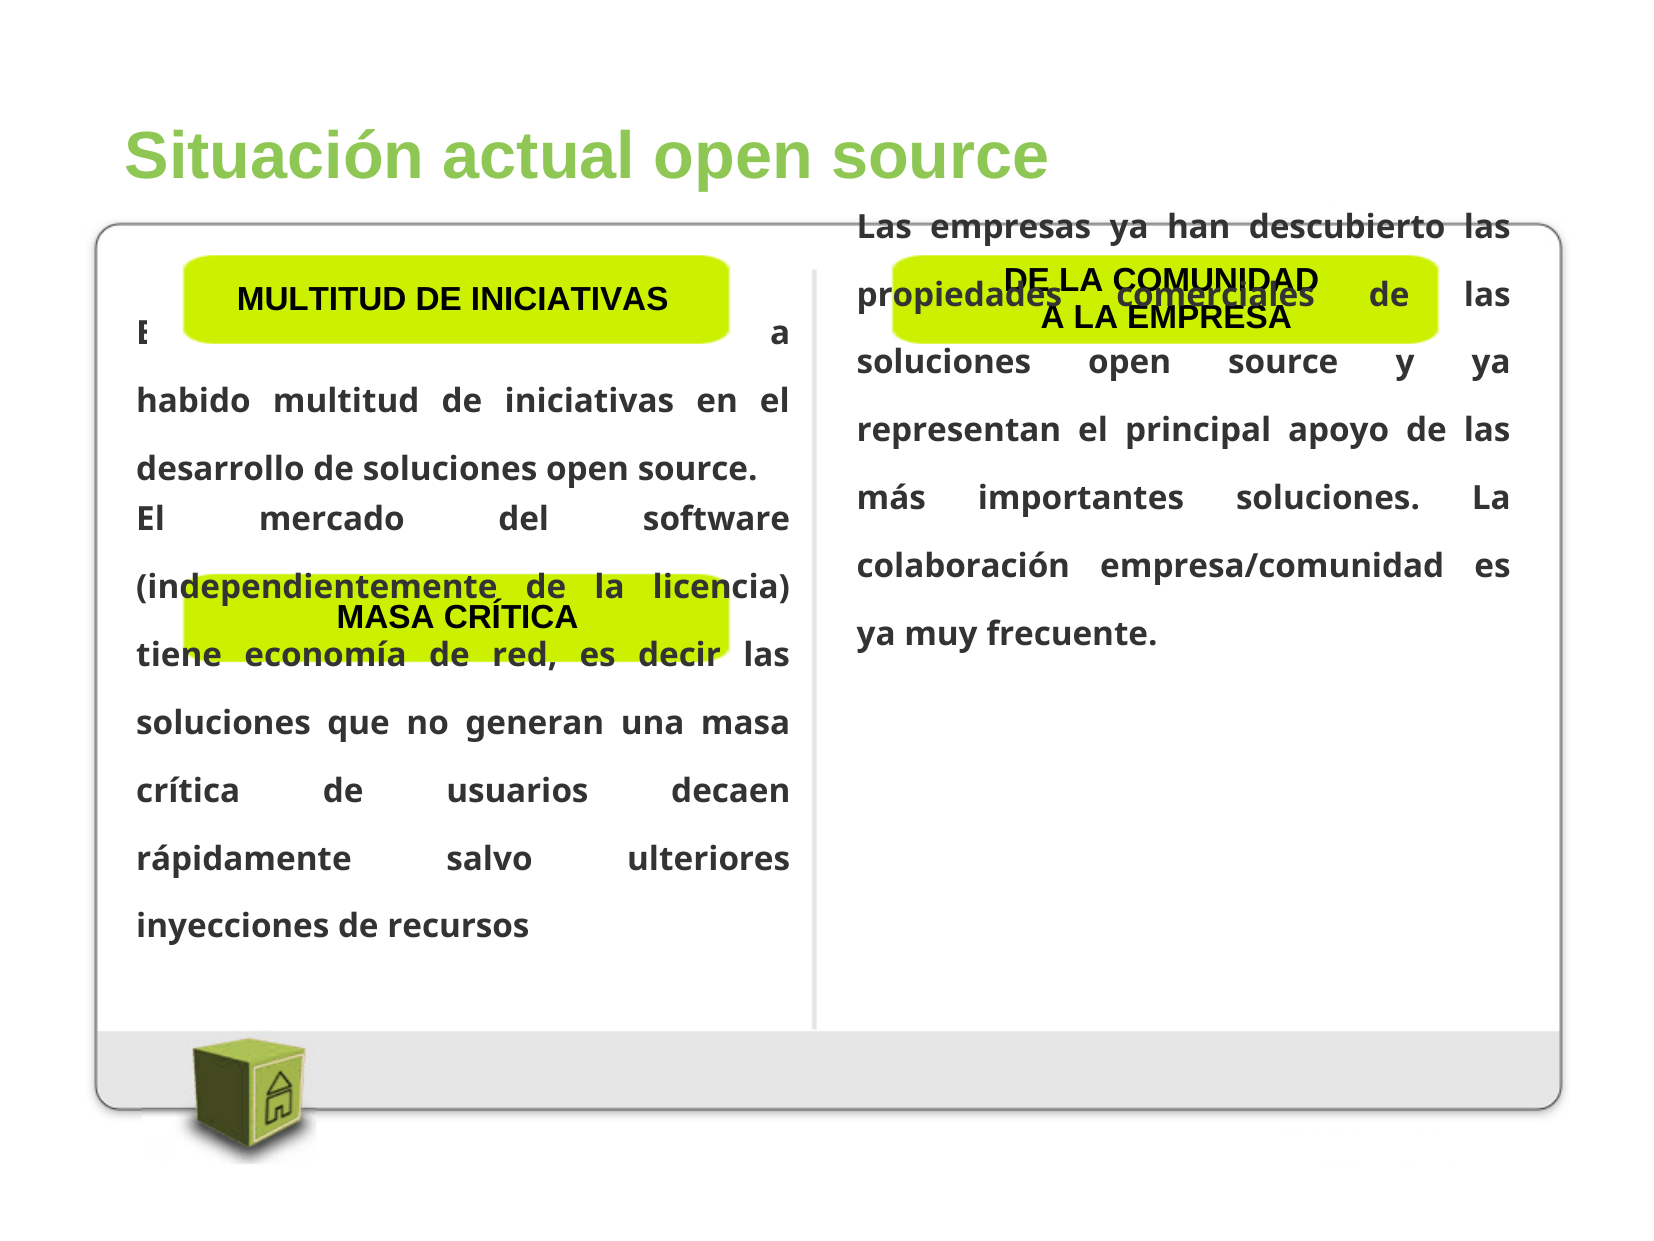

Situación actual open source
MULTITUD DE INICIATIVAS
DE LA COMUNIDAD
A LA EMPRESA
Especialmente desde las AAPP ha habido multitud de iniciativas en el desarrollo de soluciones open source.
MASA CRÍTICA
Las empresas ya han descubierto las propiedades comerciales de las soluciones open source y ya representan el principal apoyo de las más importantes soluciones. La colaboración empresa/comunidad es ya muy frecuente.
El mercado del software (independientemente de la licencia) tiene economía de red, es decir las soluciones que no generan una masa crítica de usuarios decaen rápidamente salvo ulteriores inyecciones de recursos